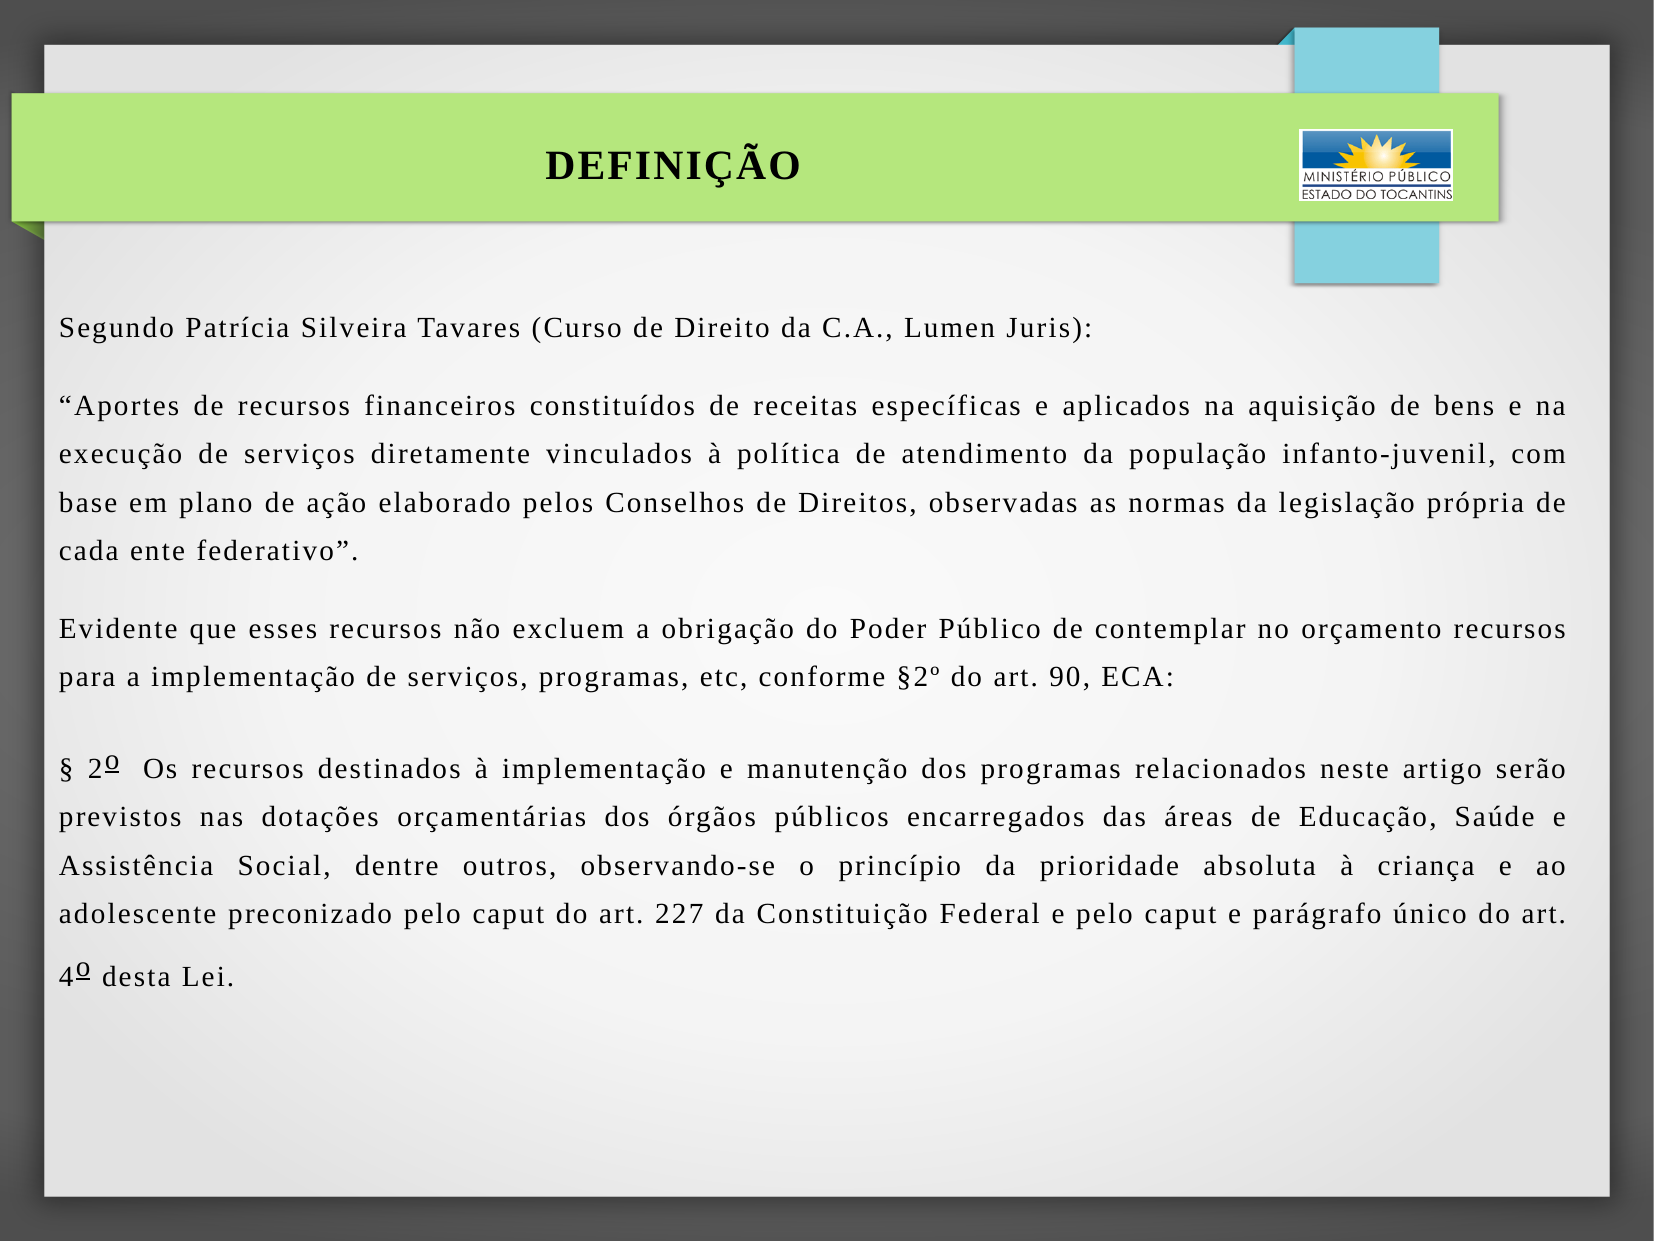

# DEFINIÇÃO
Segundo Patrícia Silveira Tavares (Curso de Direito da C.A., Lumen Juris):
“Aportes de recursos financeiros constituídos de receitas específicas e aplicados na aquisição de bens e na execução de serviços diretamente vinculados à política de atendimento da população infanto-juvenil, com base em plano de ação elaborado pelos Conselhos de Direitos, observadas as normas da legislação própria de cada ente federativo”.
Evidente que esses recursos não excluem a obrigação do Poder Público de contemplar no orçamento recursos para a implementação de serviços, programas, etc, conforme §2º do art. 90, ECA:
§ 2o  Os recursos destinados à implementação e manutenção dos programas relacionados neste artigo serão previstos nas dotações orçamentárias dos órgãos públicos encarregados das áreas de Educação, Saúde e Assistência Social, dentre outros, observando-se o princípio da prioridade absoluta à criança e ao adolescente preconizado pelo caput do art. 227 da Constituição Federal e pelo caput e parágrafo único do art. 4o desta Lei.